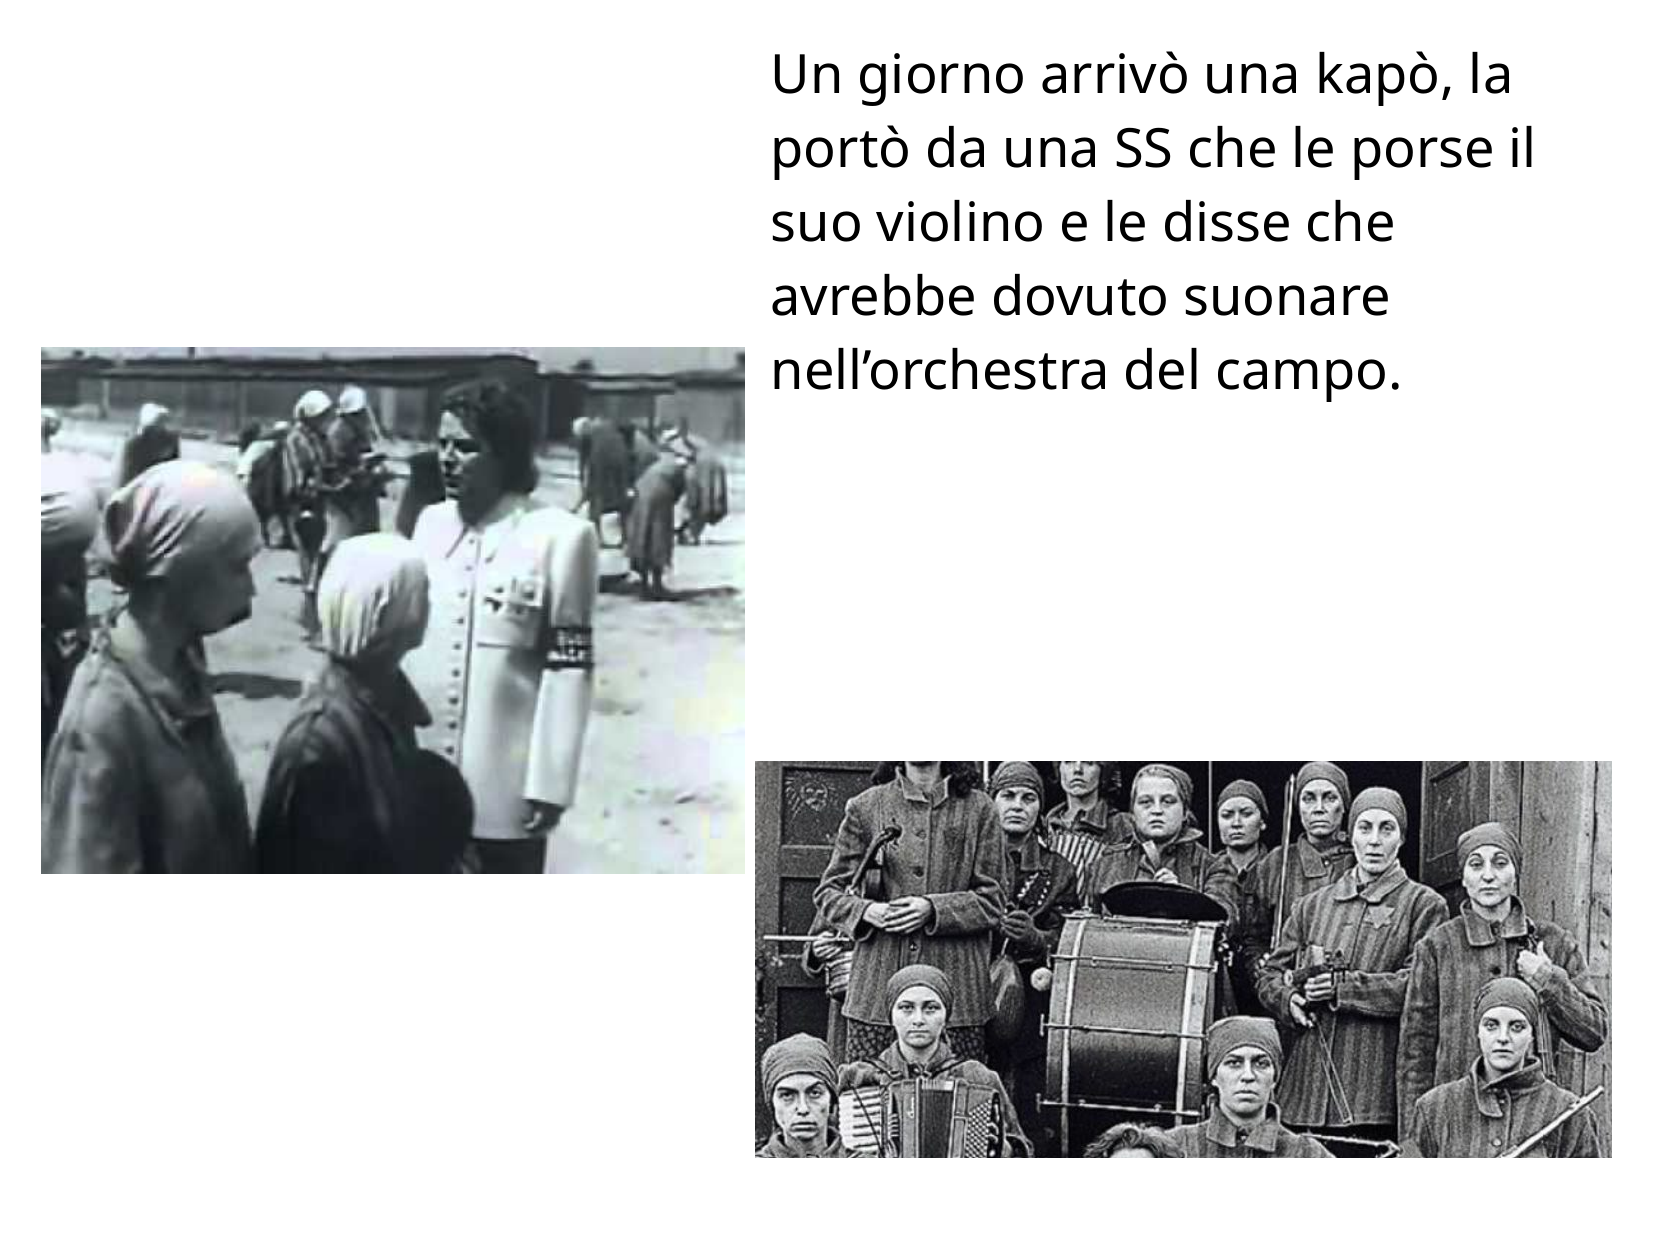

Un giorno arrivò una kapò, la portò da una SS che le porse il suo violino e le disse che avrebbe dovuto suonare nell’orchestra del campo.